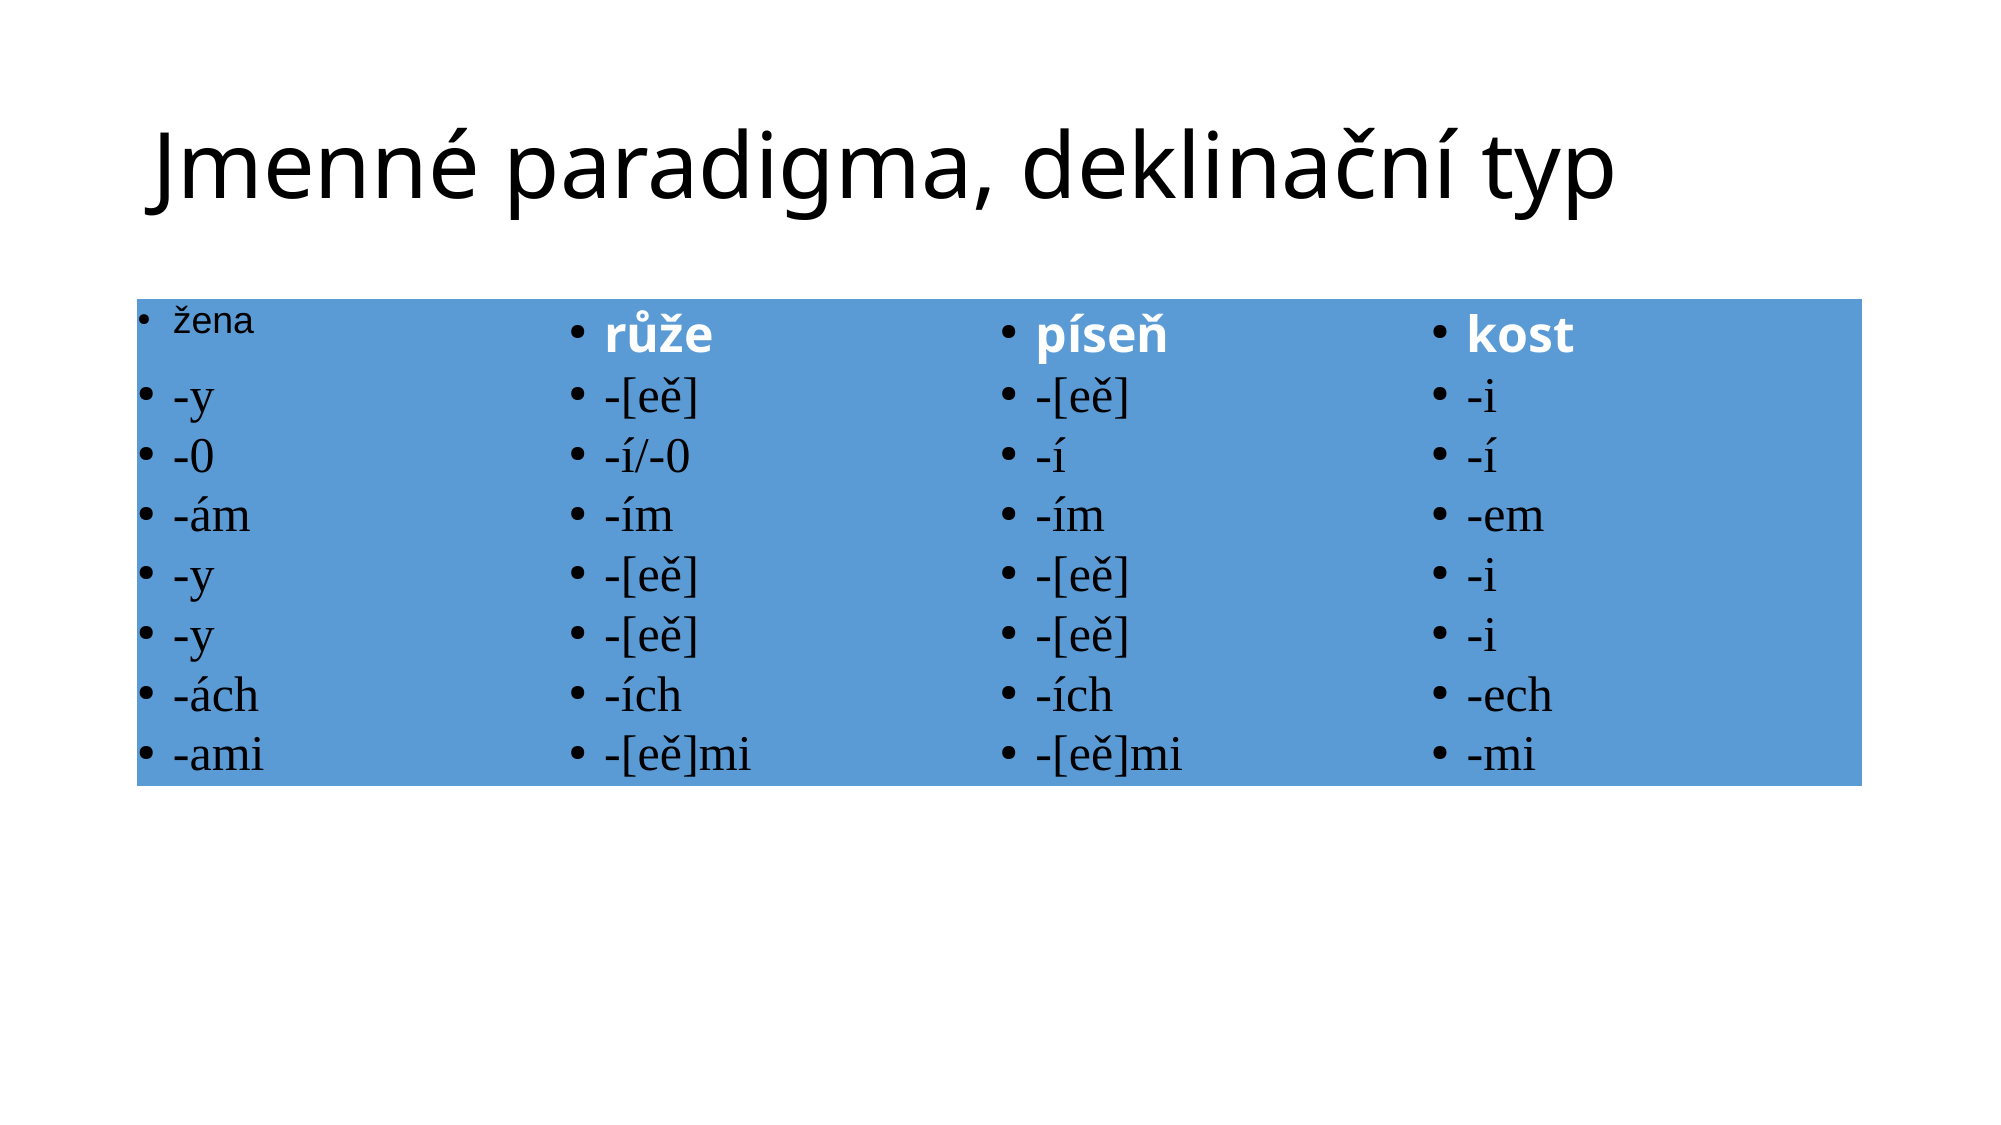

# Jmenné paradigma, deklinační typ
| žena | růže | píseň | kost |
| --- | --- | --- | --- |
| -y | -[eě] | -[eě] | -i |
| -0 | -í/-0 | -í | -í |
| -ám | -ím | -ím | -em |
| -y | -[eě] | -[eě] | -i |
| -y | -[eě] | -[eě] | -i |
| -ách | -ích | -ích | -ech |
| -ami | -[eě]mi | -[eě]mi | -mi |